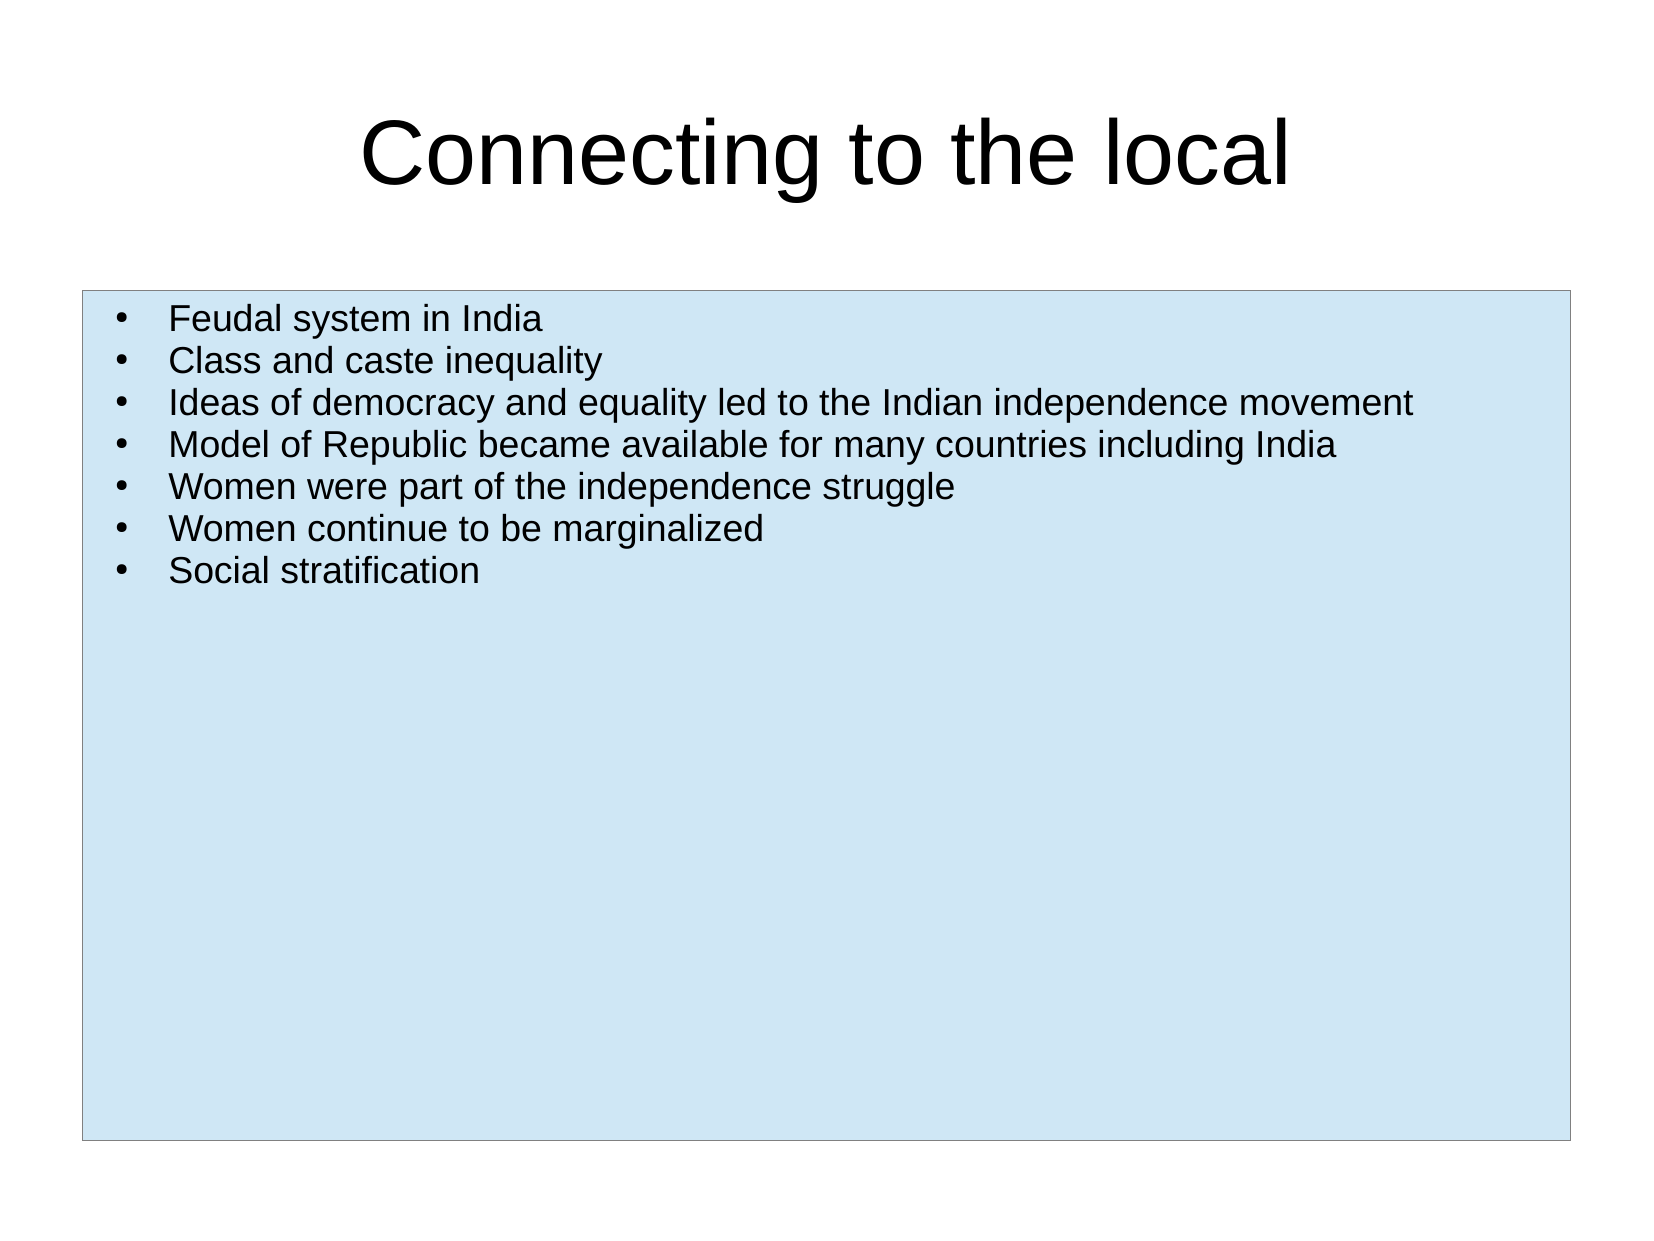

# Connecting to the local
Feudal system in India
Class and caste inequality
Ideas of democracy and equality led to the Indian independence movement
Model of Republic became available for many countries including India
Women were part of the independence struggle
Women continue to be marginalized
Social stratification